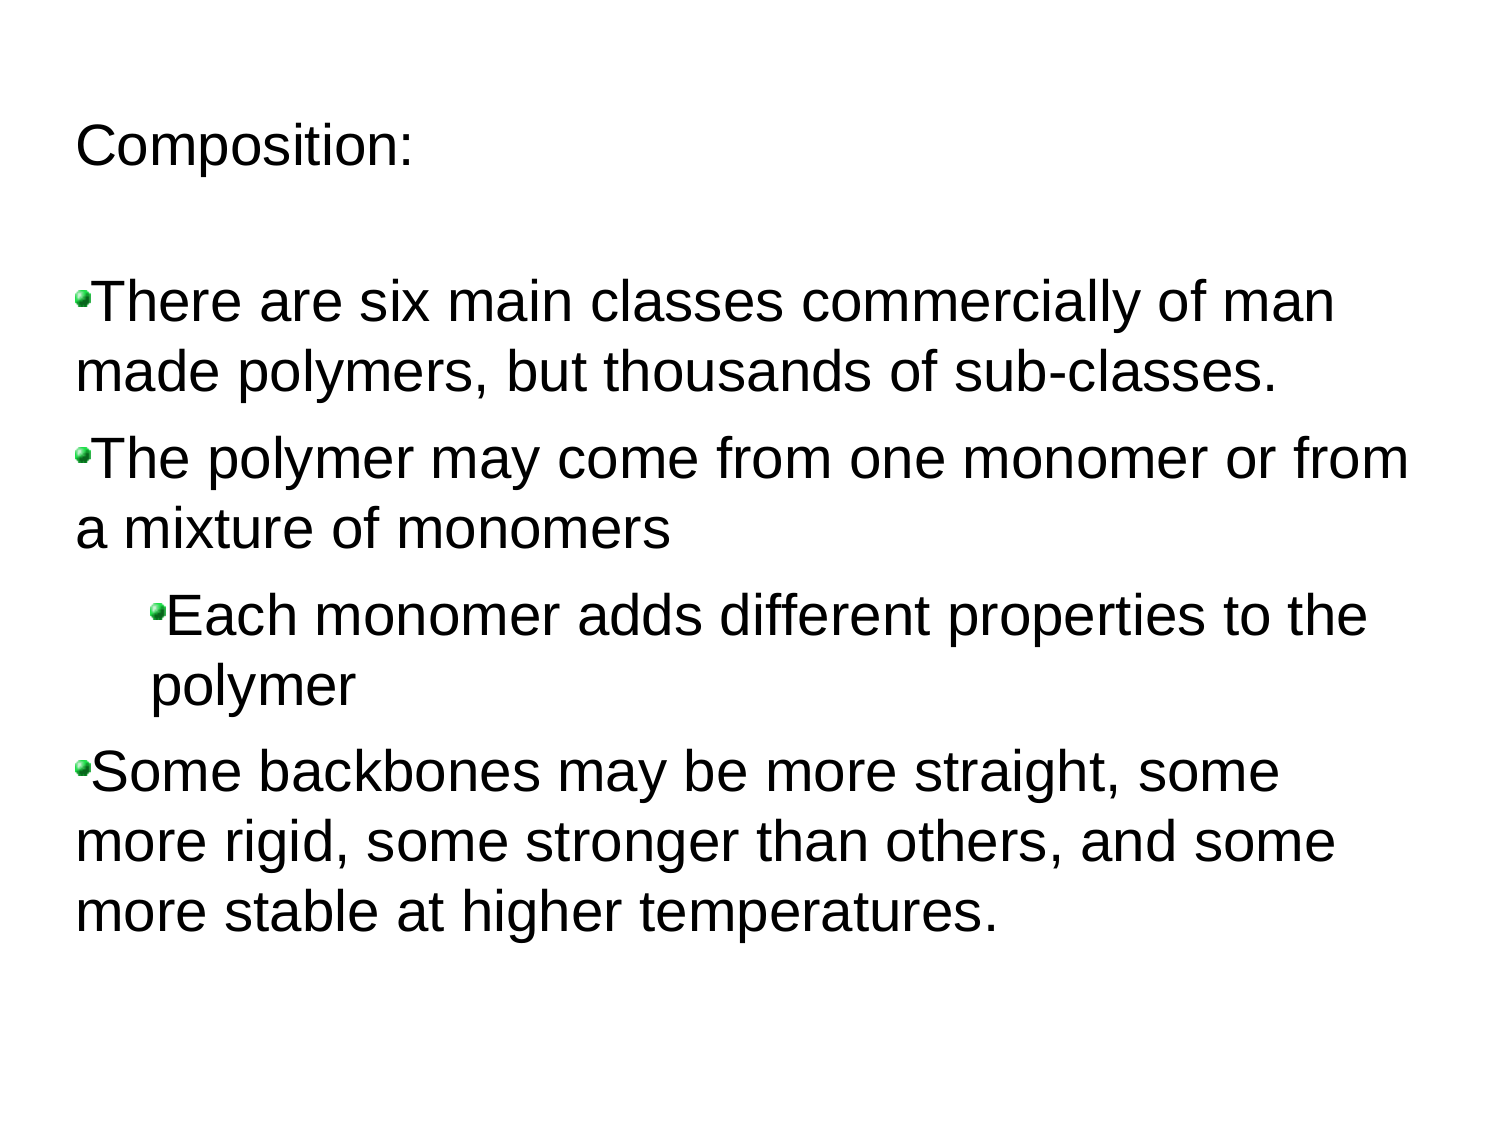

# Composition:
There are six main classes commercially of man made polymers, but thousands of sub-classes.
The polymer may come from one monomer or from a mixture of monomers
Each monomer adds different properties to the polymer
Some backbones may be more straight, some more rigid, some stronger than others, and some more stable at higher temperatures.